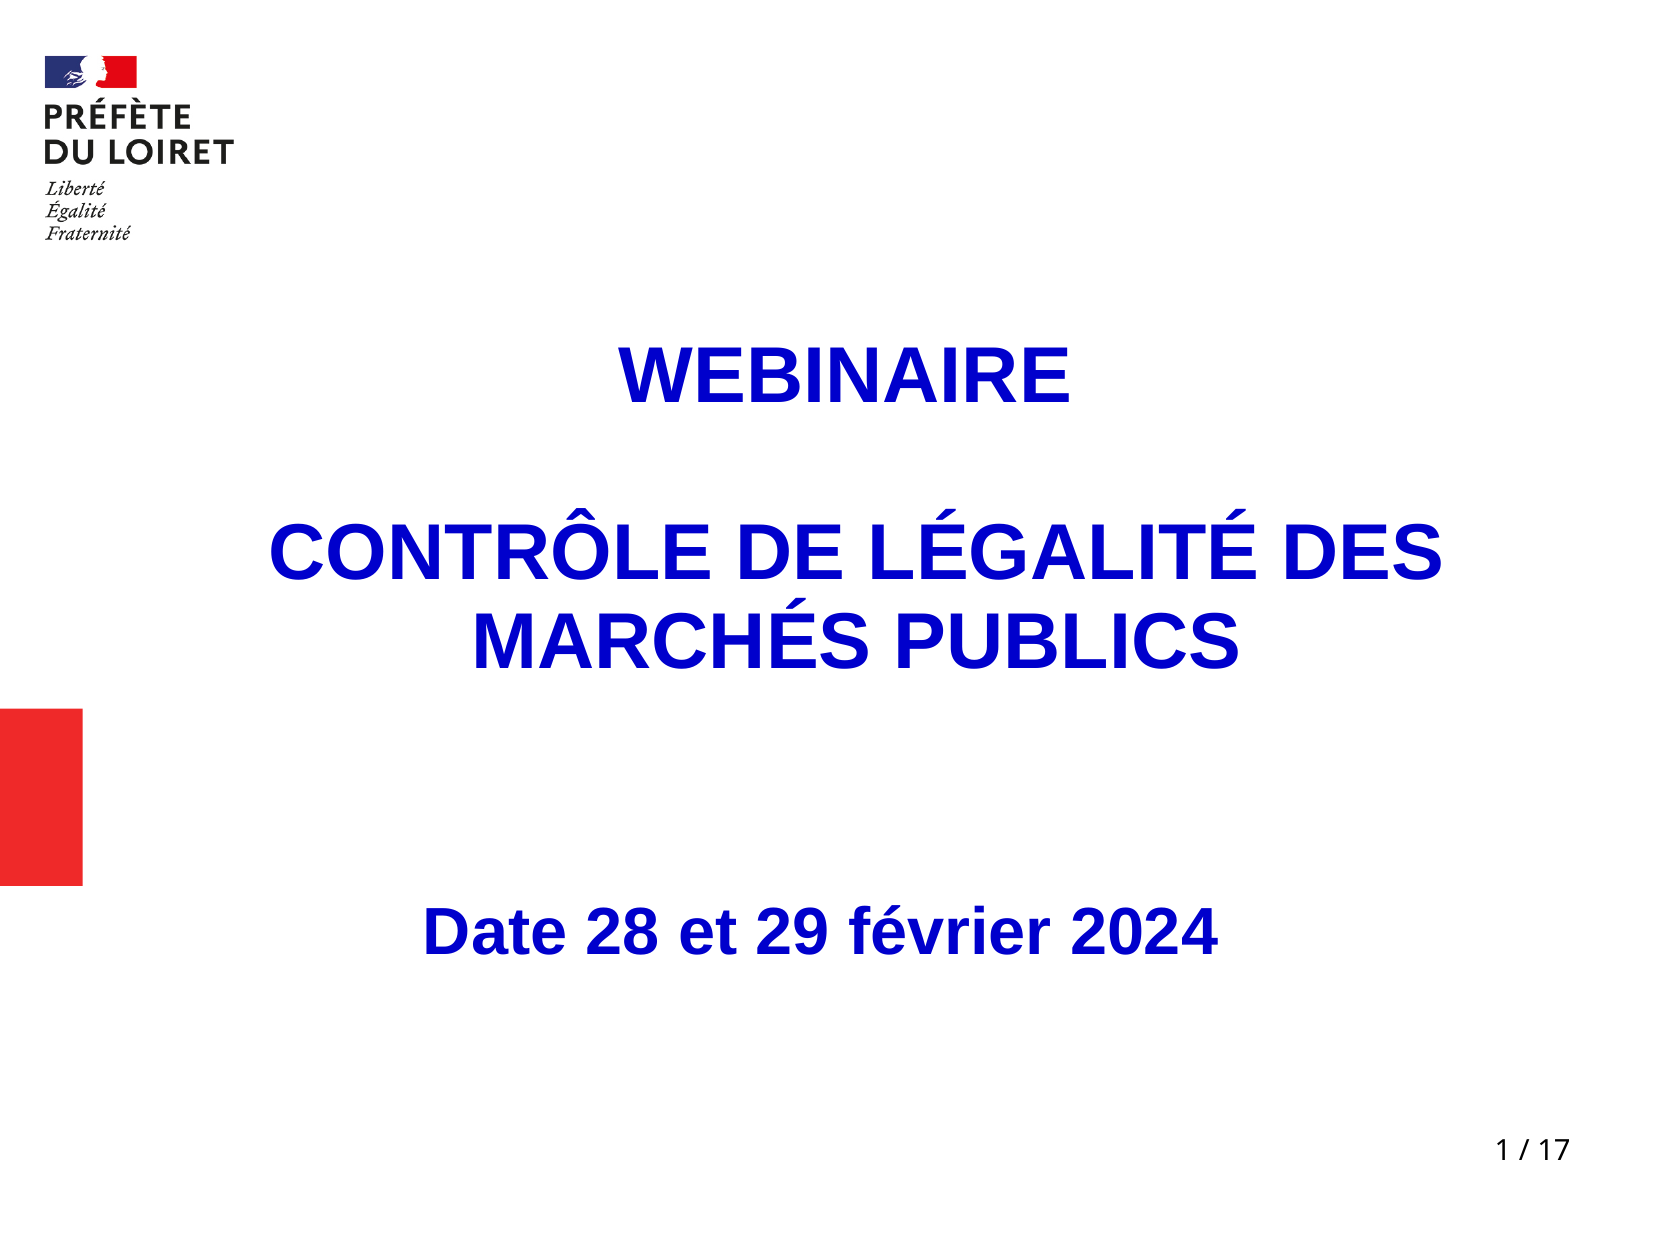

# WEBINAIRE CONTRÔLE DE LÉGALITÉ DES MARCHÉS PUBLICS
Date 28 et 29 février 2024
1